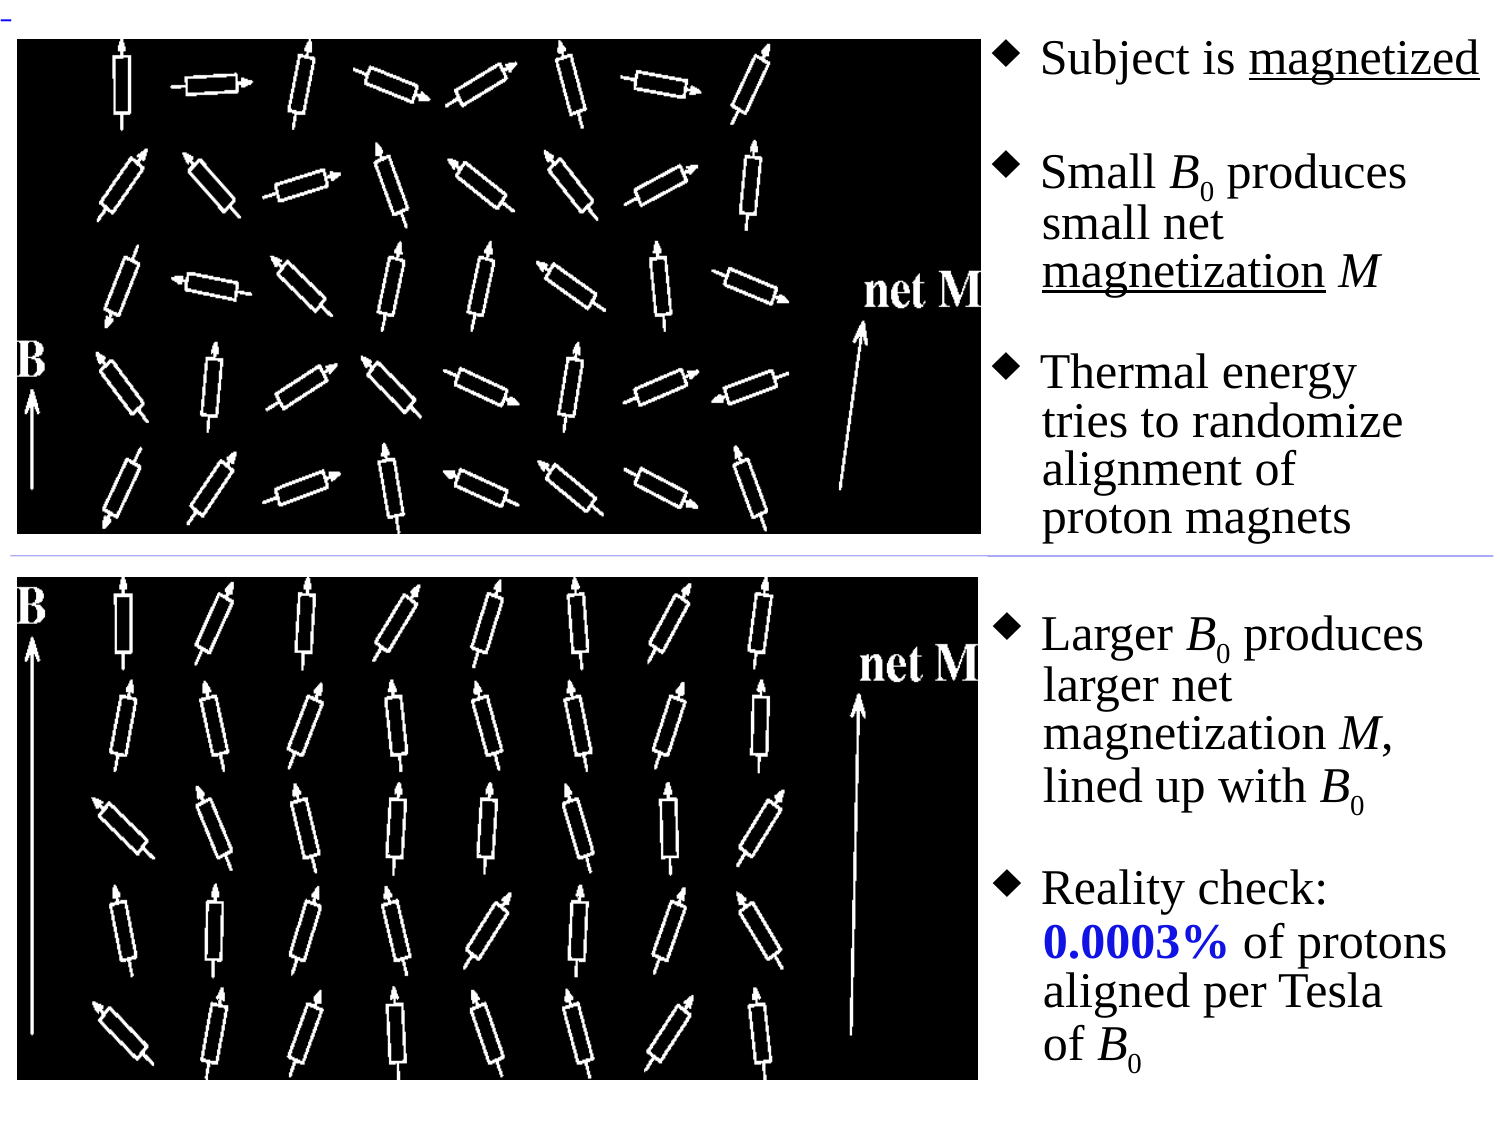

Subject is magnetized
 Small B0 produces
 small net
 magnetization M
 Thermal energy
 tries to randomize
 alignment of
 proton magnets
 Larger B0 produces
 larger net
 magnetization M,
 lined up with B0
 Reality check:
 0.0003% of protons
 aligned per Tesla
 of B0